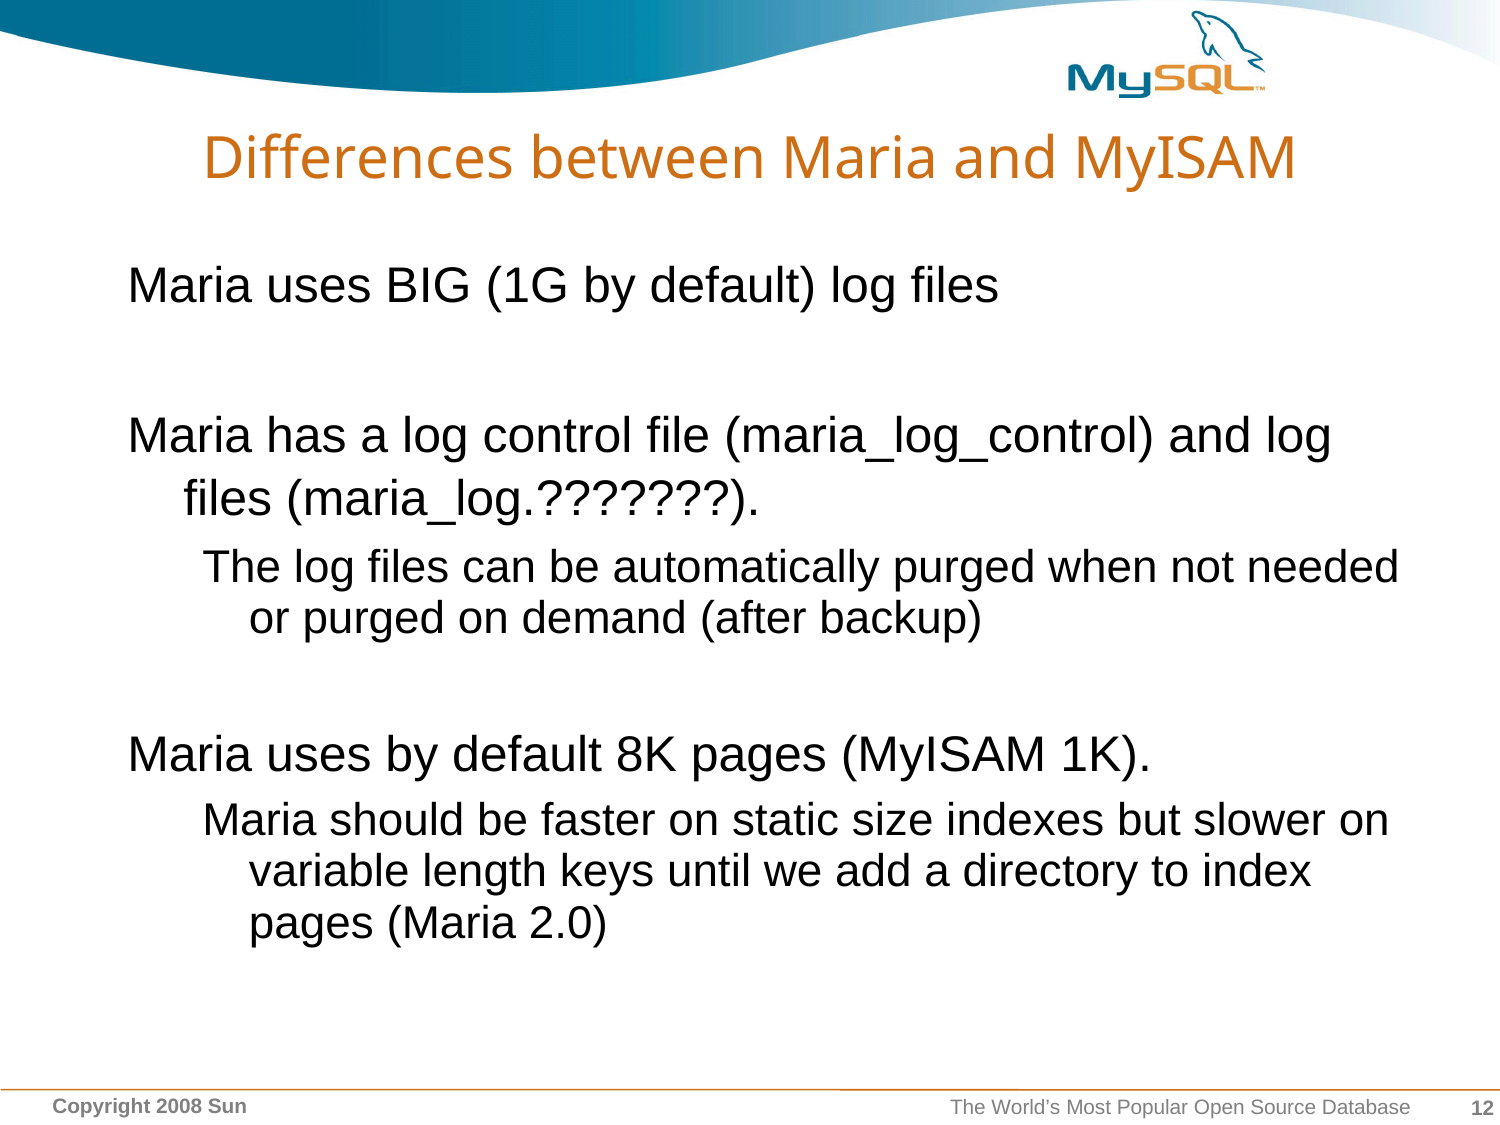

# Differences between Maria and MyISAM
Maria uses BIG (1G by default) log files
Maria has a log control file (maria_log_control) and log files (maria_log.???????).
The log files can be automatically purged when not needed or purged on demand (after backup)‏
Maria uses by default 8K pages (MyISAM 1K).
Maria should be faster on static size indexes but slower on variable length keys until we add a directory to index pages (Maria 2.0)‏